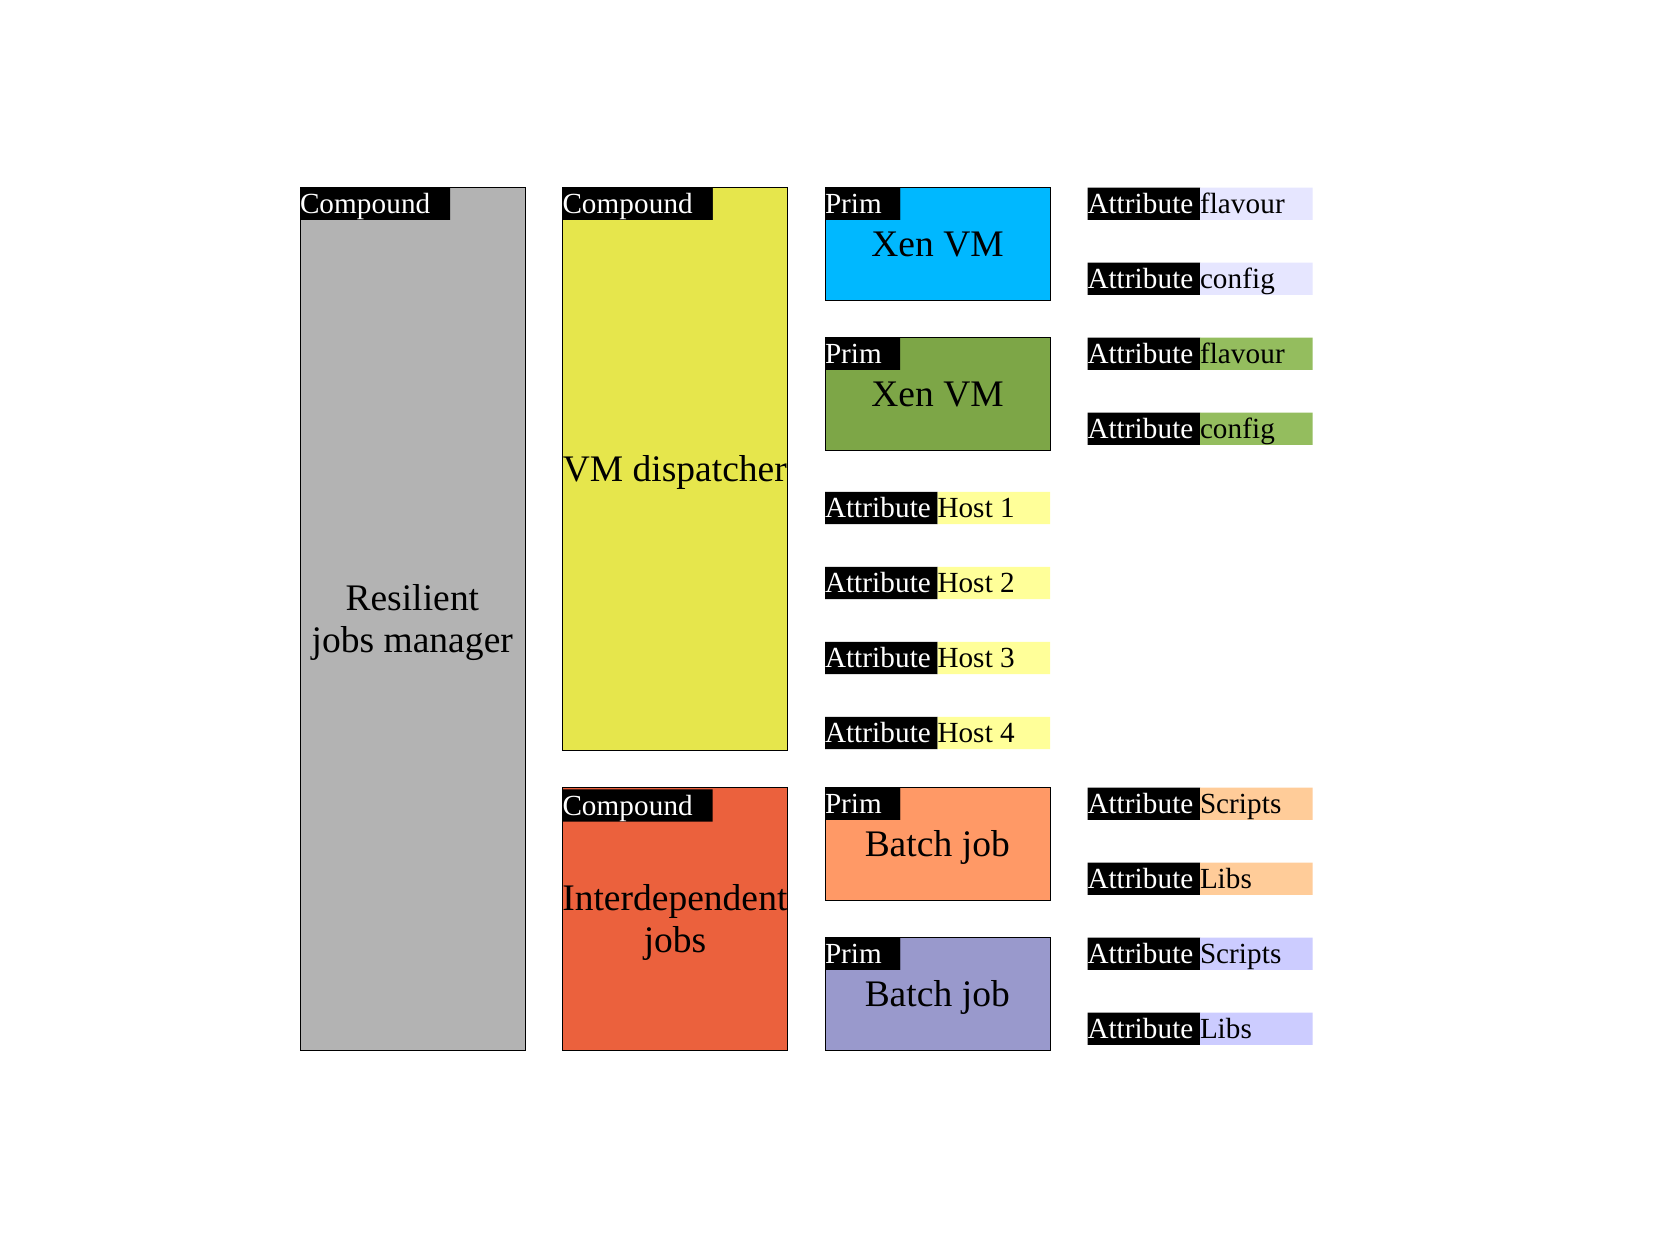

Resilient
jobs manager
Compound
VM dispatcher
Compound
Xen VM
Prim
Attribute
flavour
VM dispatcher
Compound
Compound
Prim
Attribute
config
Xen VM
Prim
Attribute
flavour
Attribute
config
Attribute
Host 1
Attribute
Host 2
Attribute
Host 3
Attribute
Host 4
Batch job
Prim
Attribute
Scripts
Interdependent
jobs
Prim
Compound
Attribute
Libs
Batch job
Prim
Attribute
Scripts
Prim
Attribute
Libs